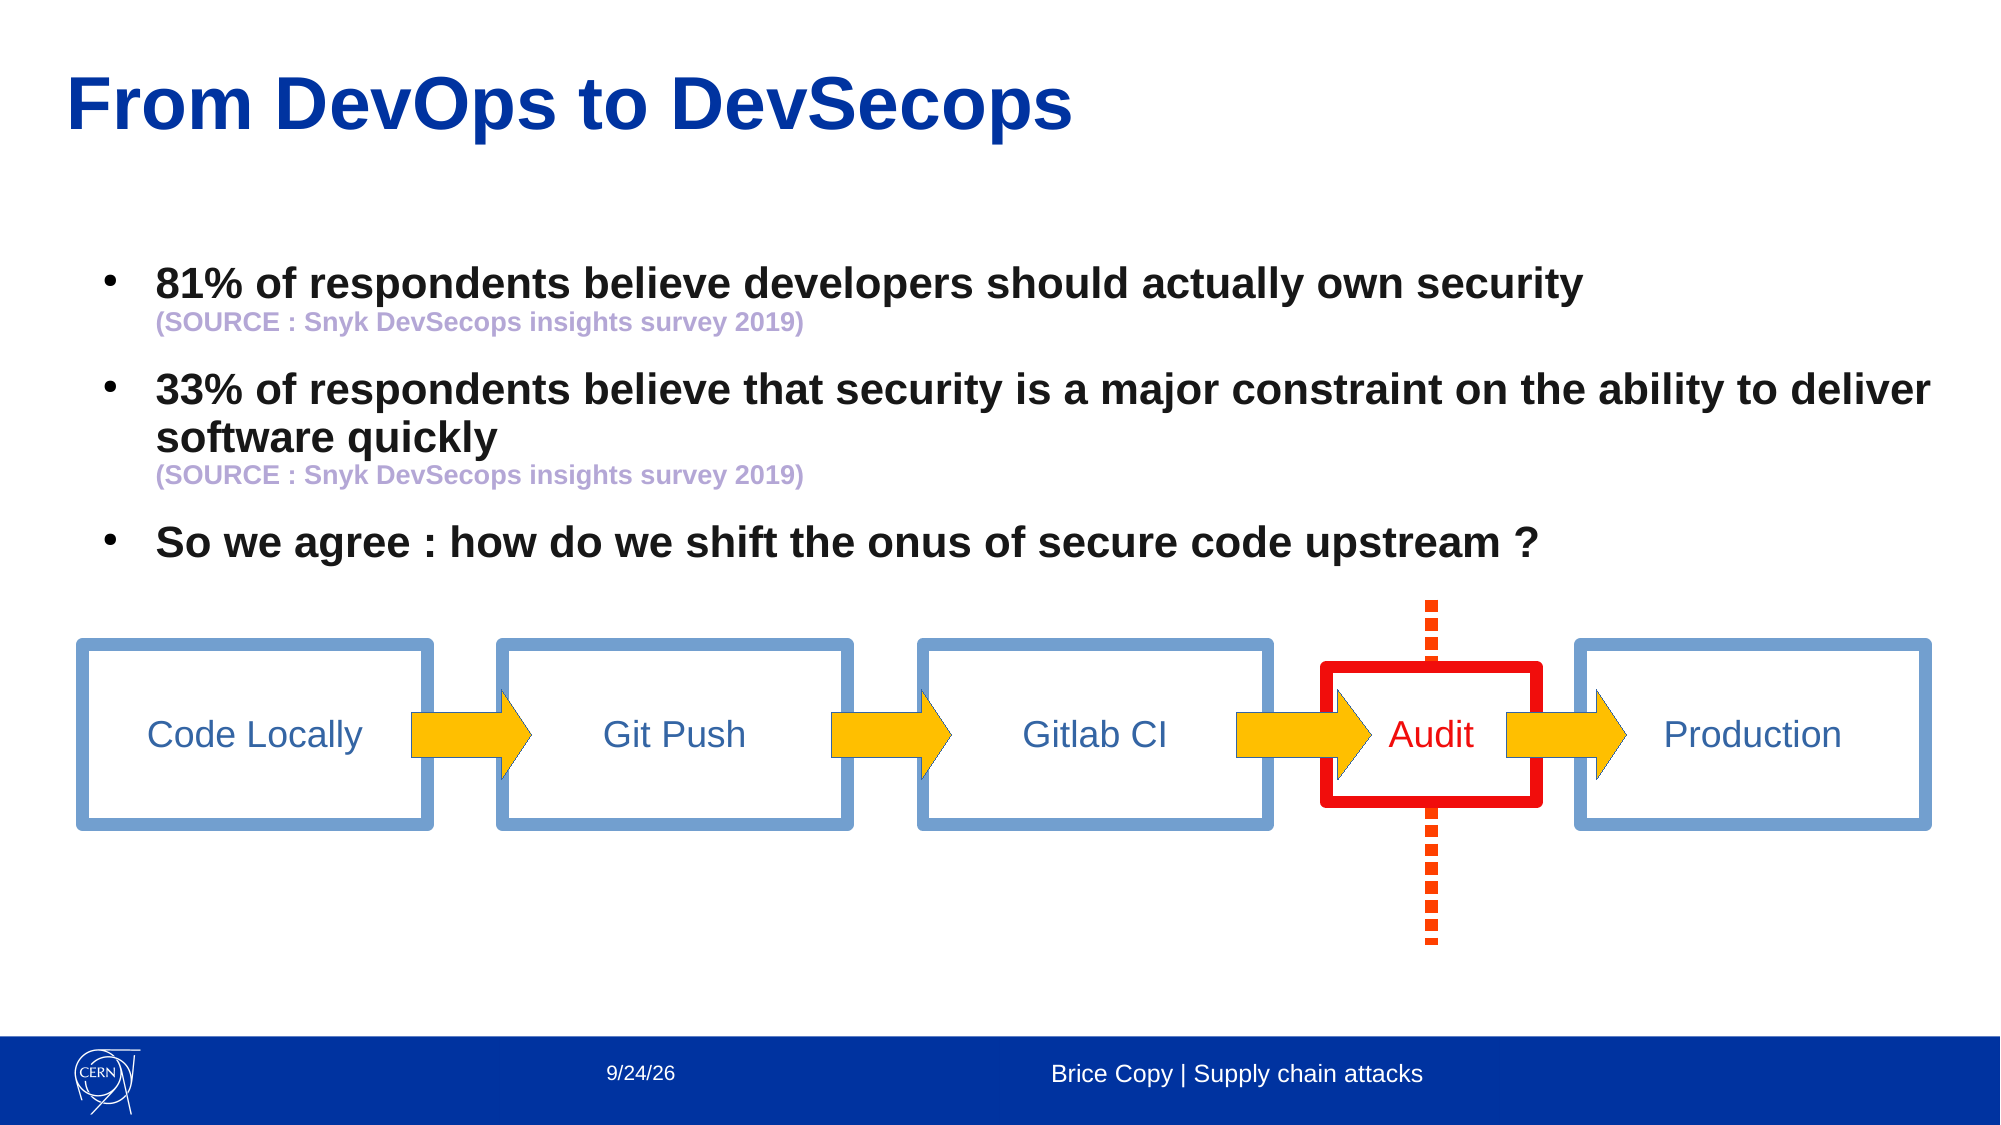

From DevOps to DevSecops
# 81% of respondents believe developers should actually own security (SOURCE : Snyk DevSecops insights survey 2019)
33% of respondents believe that security is a major constraint on the ability to deliver software quickly
(SOURCE : Snyk DevSecops insights survey 2019)
So we agree : how do we shift the onus of secure code upstream ?
Code Locally
Git Push
Gitlab CI
Production
Audit